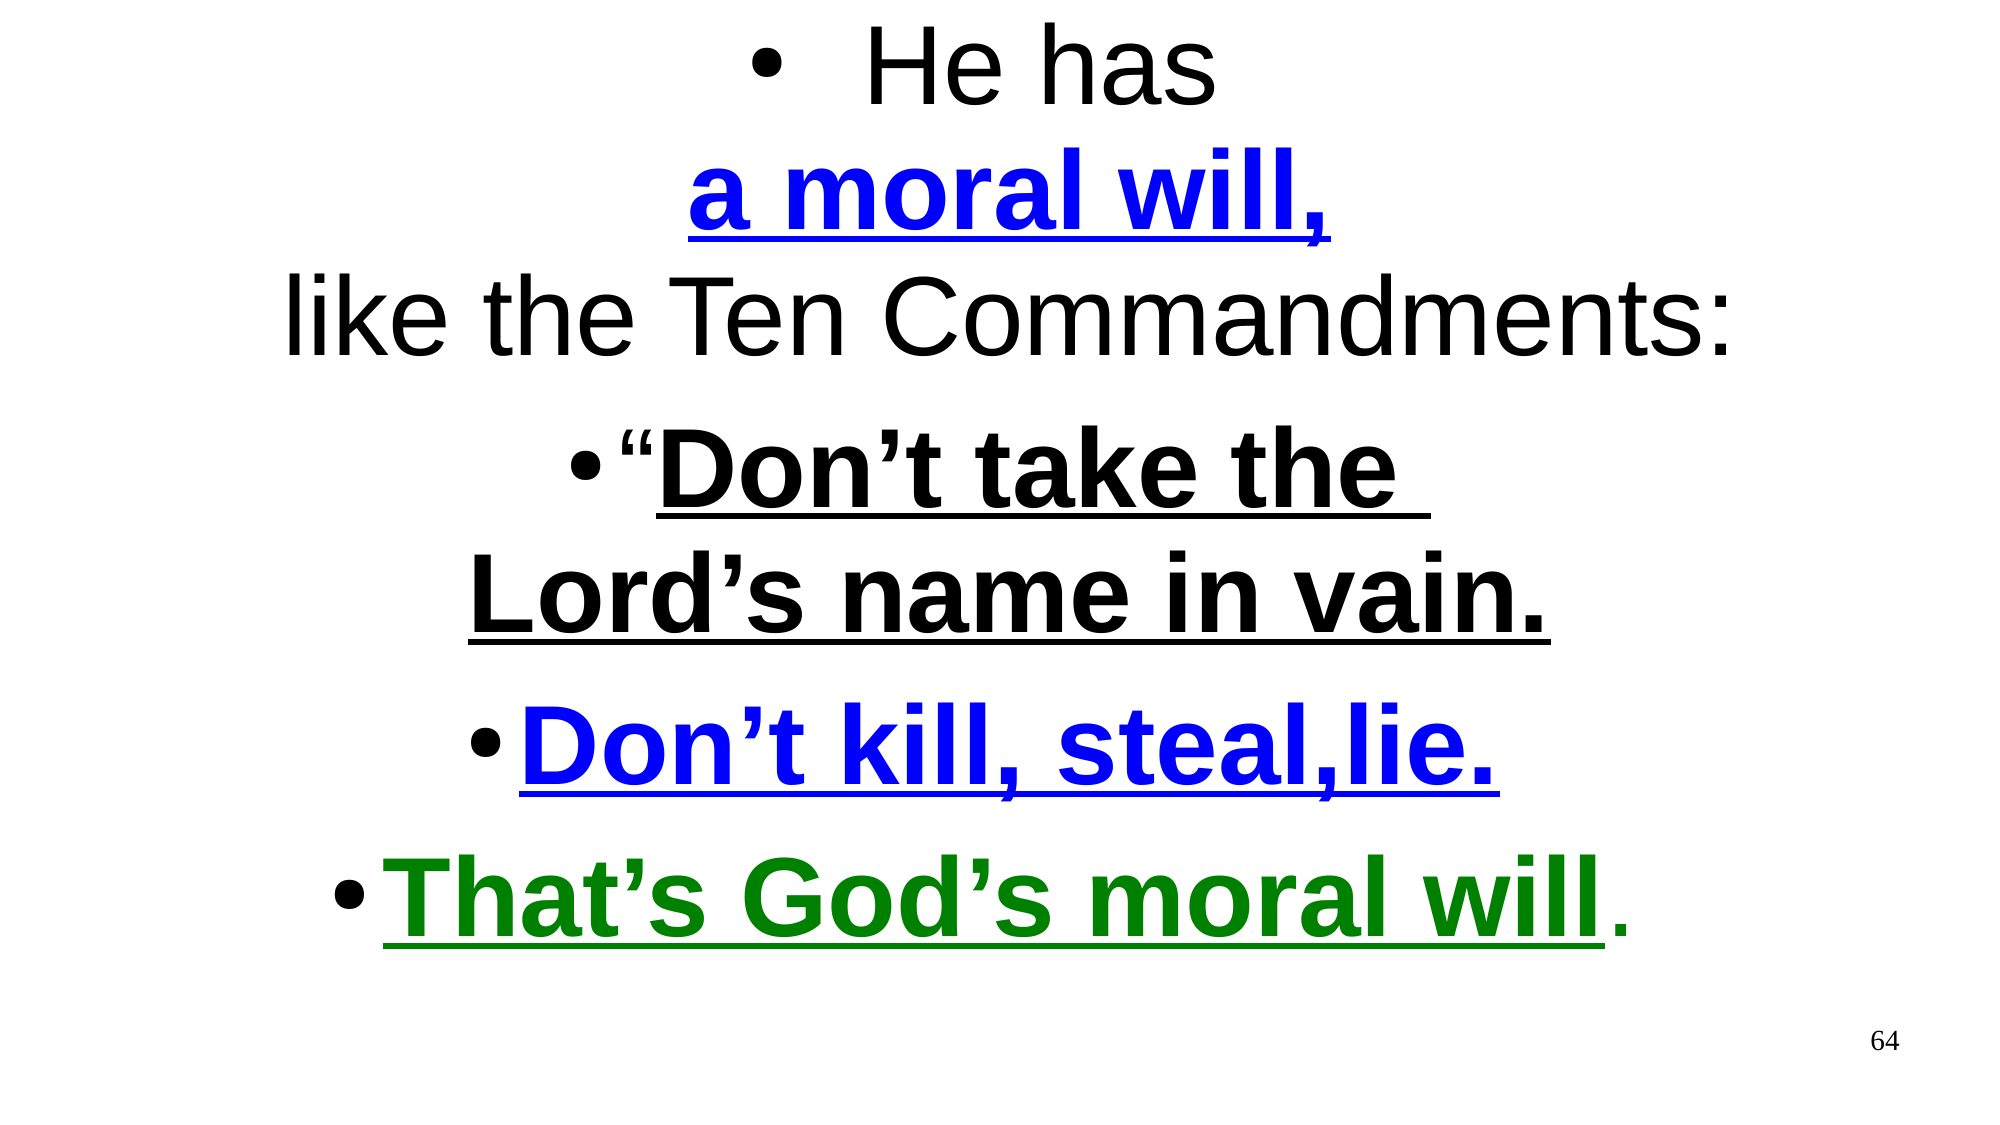

# He has a moral will, like the Ten Commandments:
“Don’t take the
Lord’s name in vain.
Don’t kill, steal,lie.
That’s God’s moral will.
64